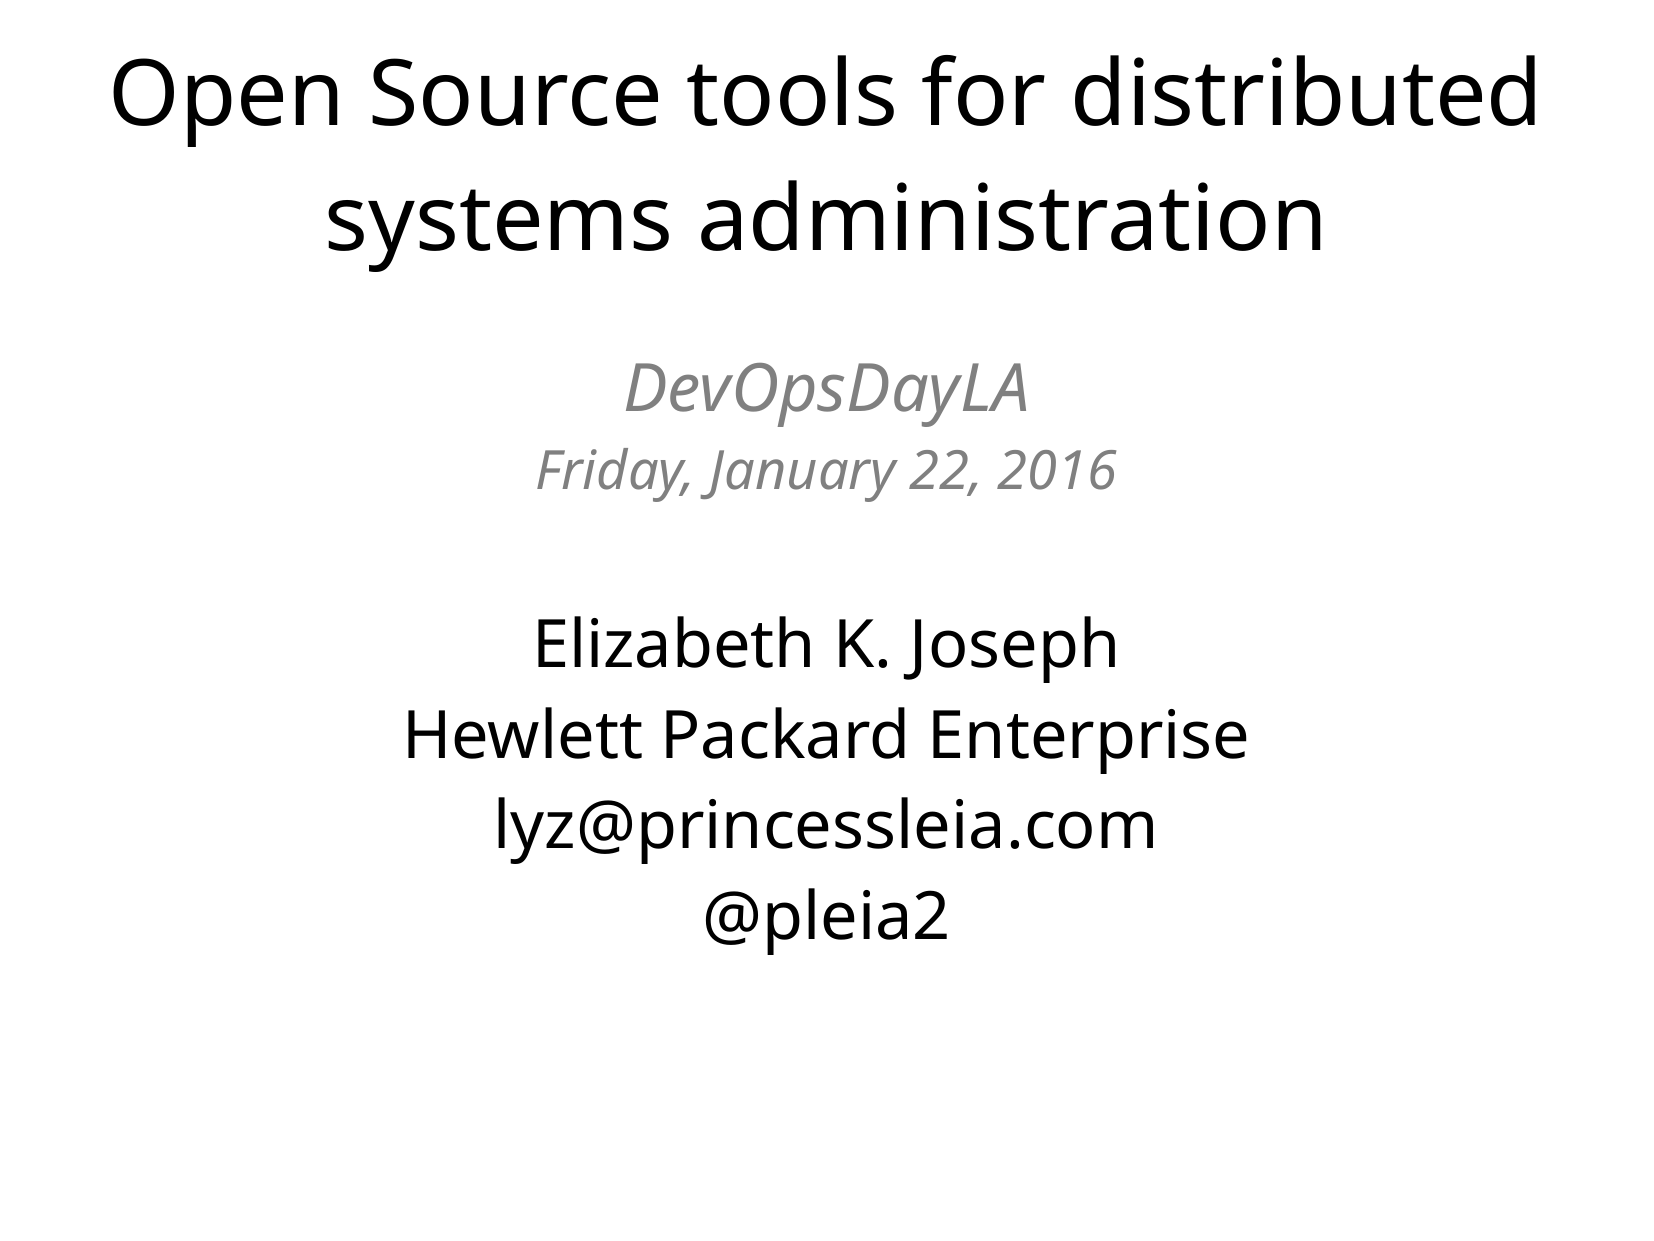

# Open Source tools for distributed systems administration
DevOpsDayLA
Friday, January 22, 2016
Elizabeth K. Joseph
Hewlett Packard Enterprise
lyz@princessleia.com
@pleia2